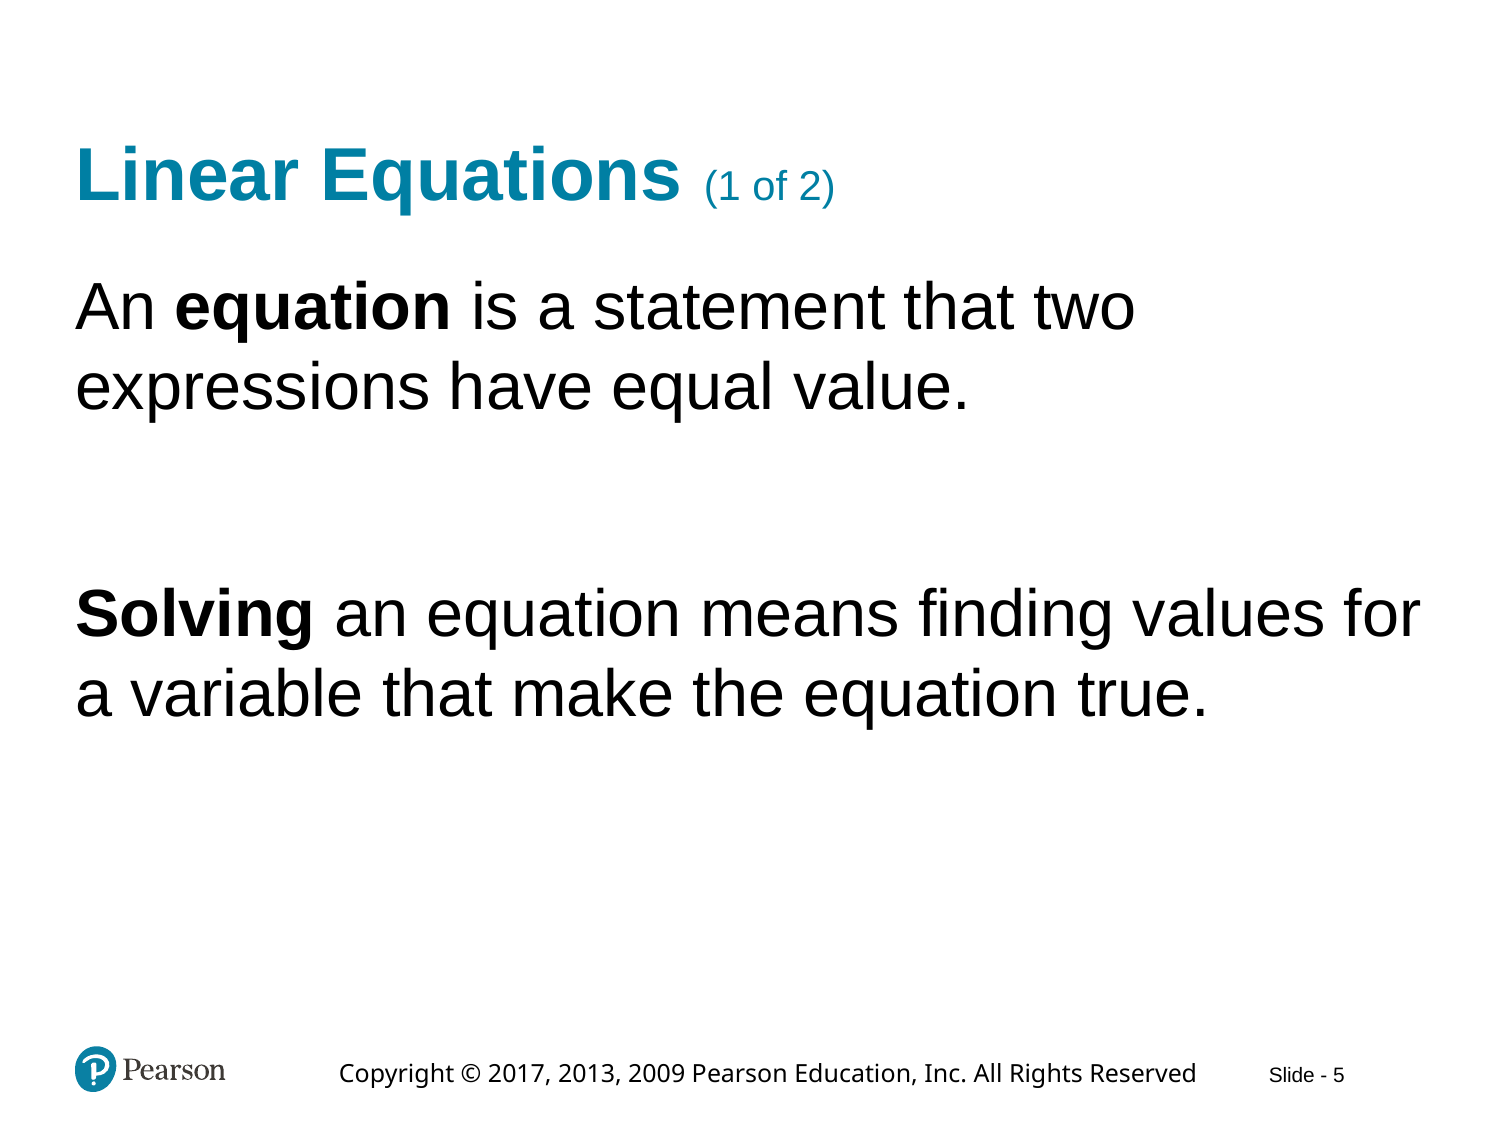

# Linear Equations (1 of 2)
An equation is a statement that two expressions have equal value.
Solving an equation means finding values for a variable that make the equation true.